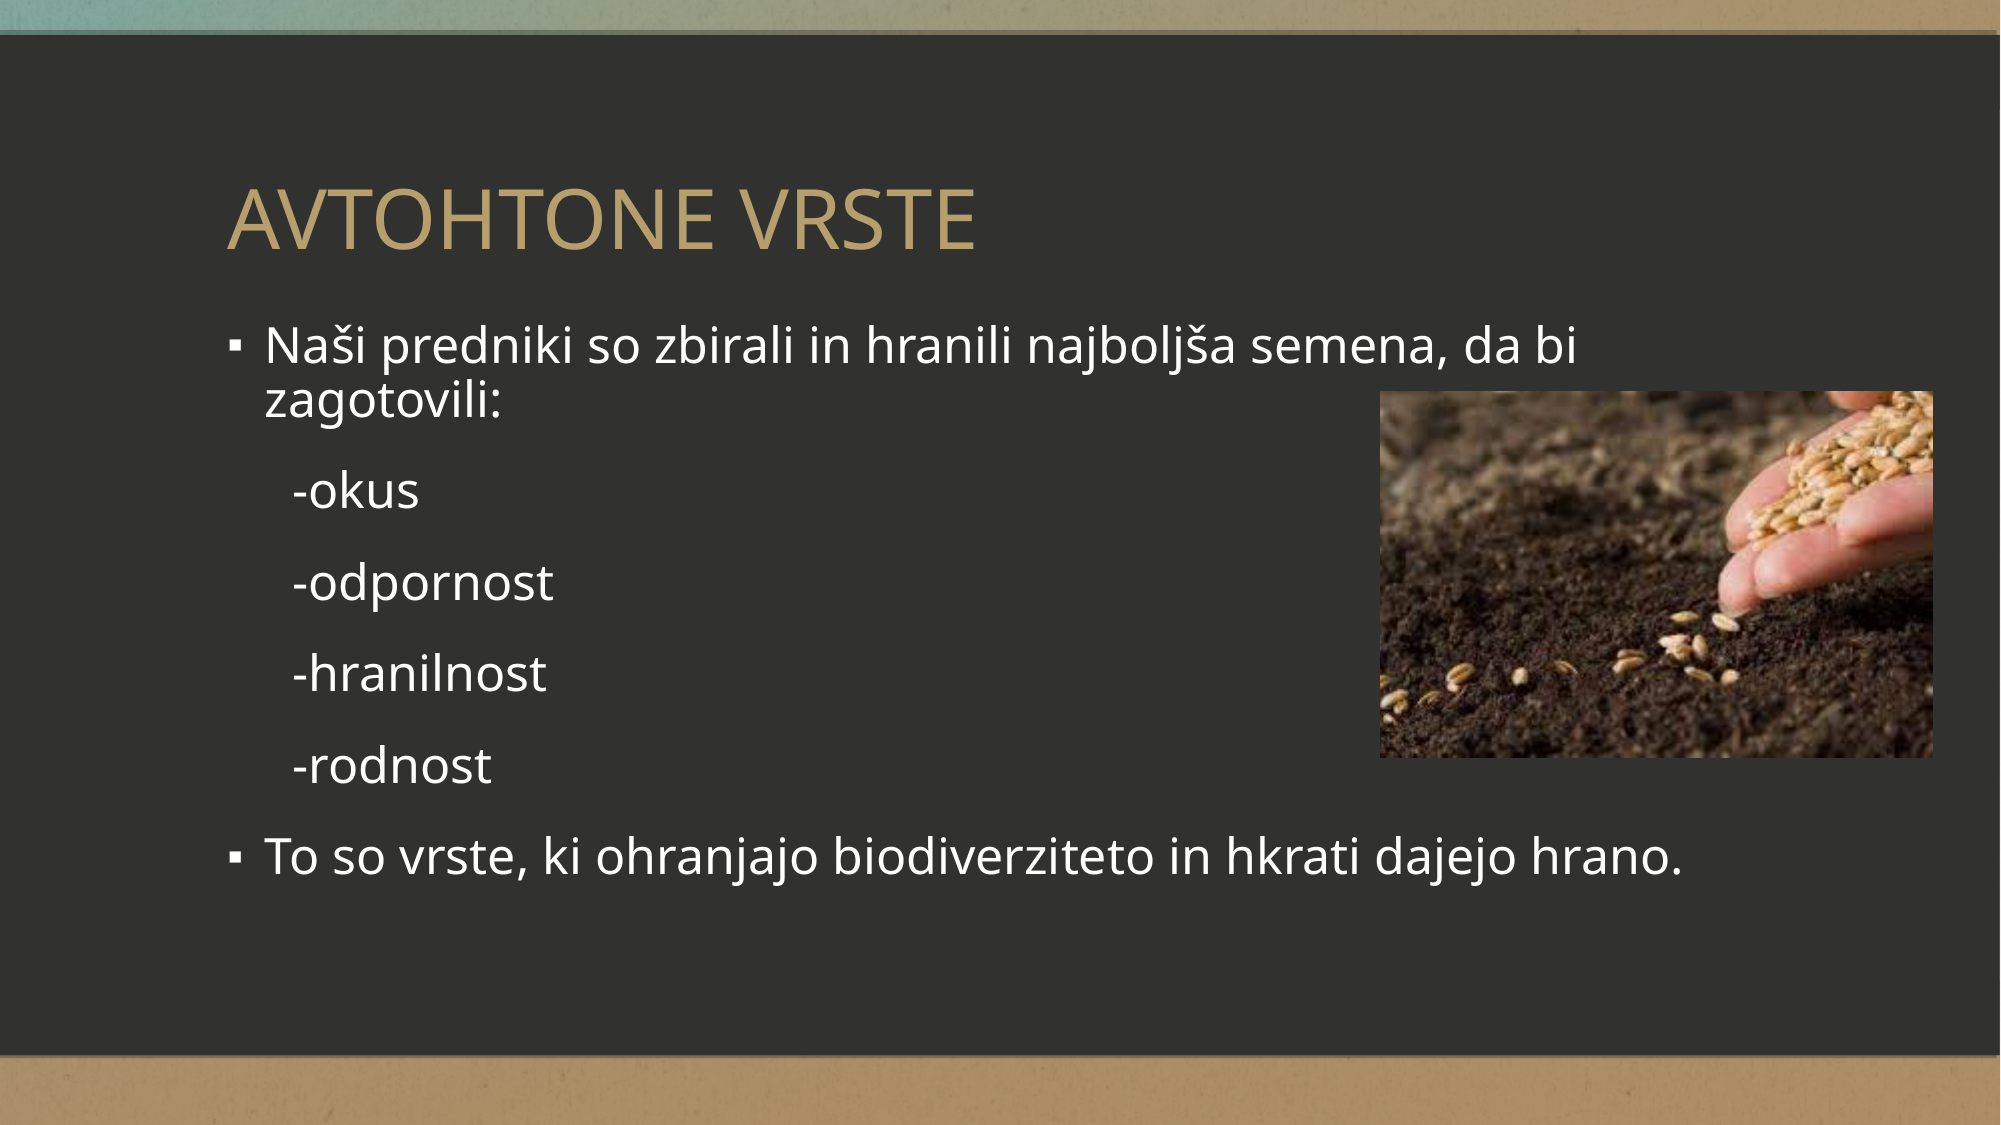

# AVTOHTONE VRSTE
Naši predniki so zbirali in hranili najboljša semena, da bi zagotovili:
 -okus
 -odpornost
 -hranilnost
 -rodnost
To so vrste, ki ohranjajo biodiverziteto in hkrati dajejo hrano.